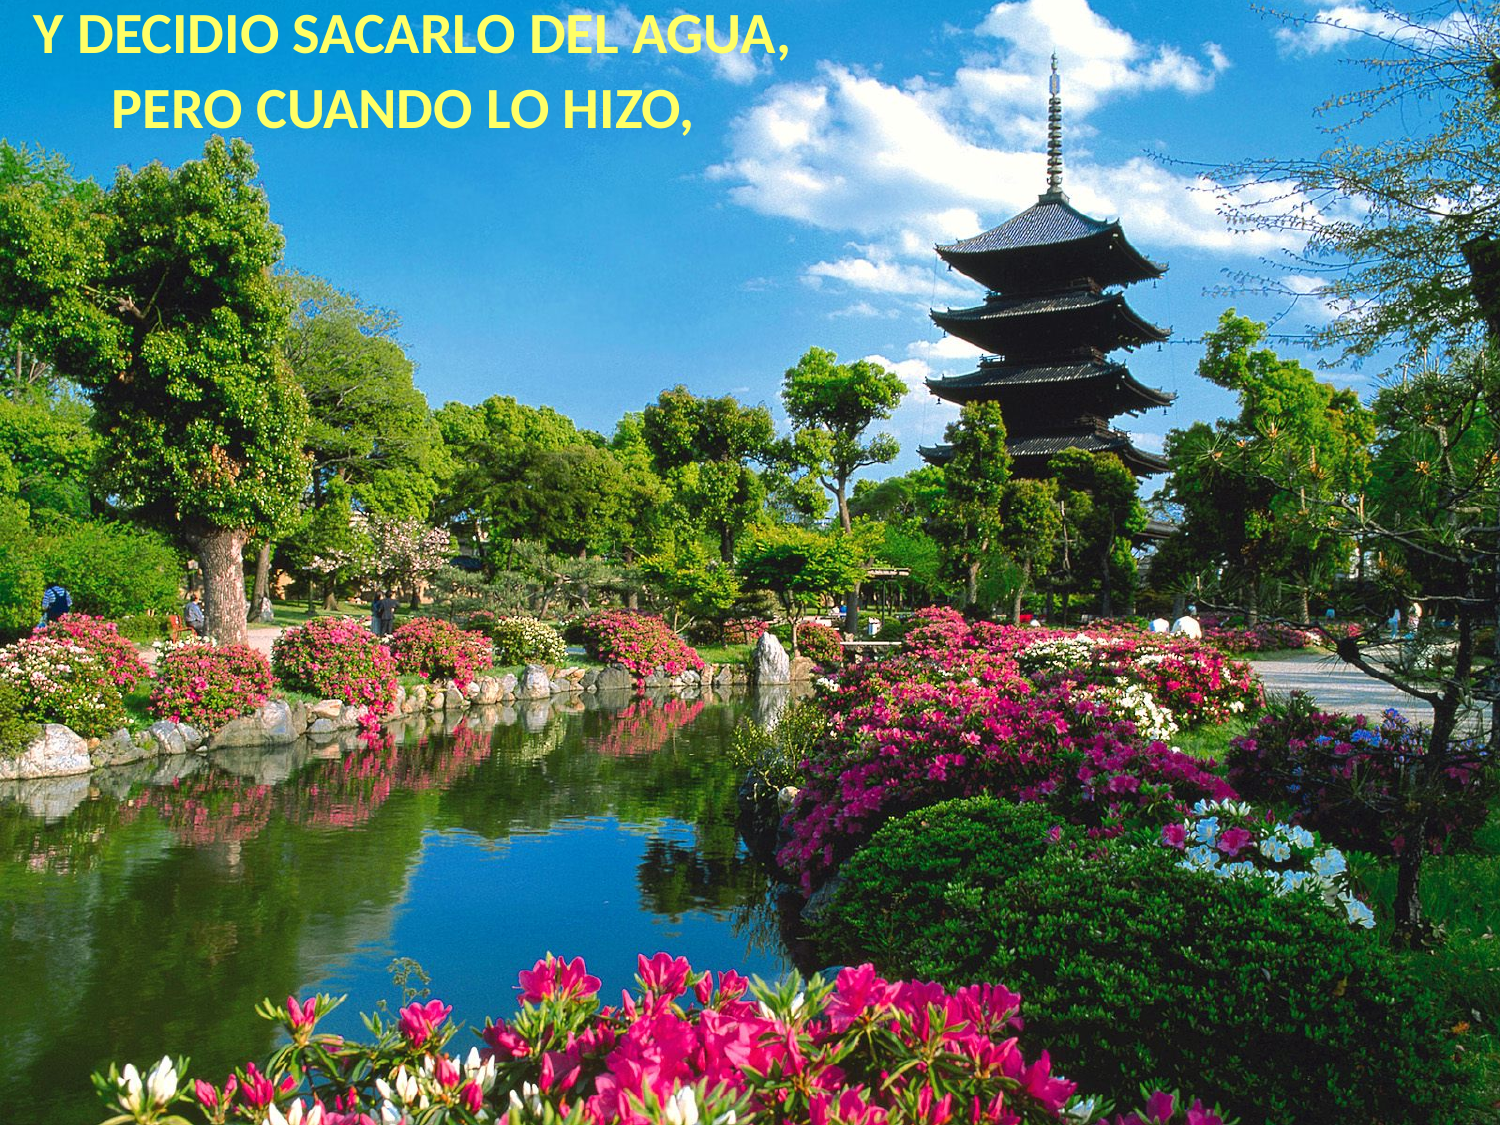

Y DECIDIO SACARLO DEL AGUA,
PERO CUANDO LO HIZO,